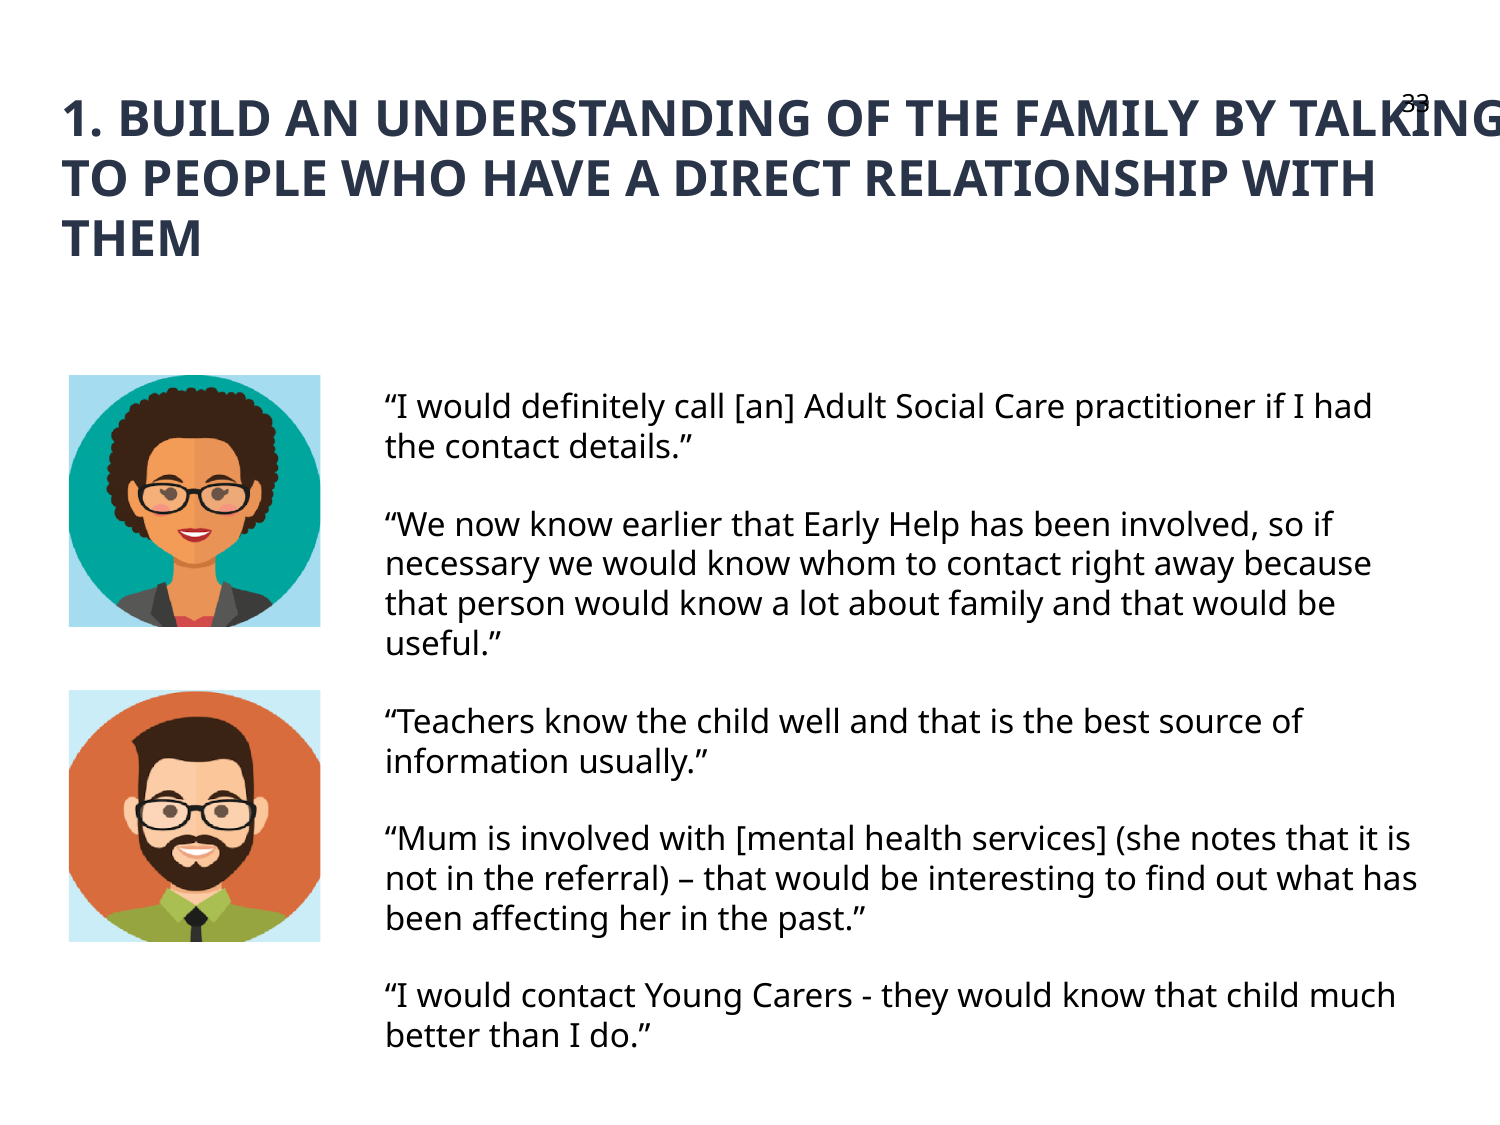

1. BUILD AN UNDERSTANDING OF THE FAMILY BY TALKING TO PEOPLE WHO HAVE A DIRECT RELATIONSHIP WITH THEM
“I would definitely call [an] Adult Social Care practitioner if I had the contact details.”
“We now know earlier that Early Help has been involved, so if necessary we would know whom to contact right away because that person would know a lot about family and that would be useful.”
“Teachers know the child well and that is the best source of information usually.”
“Mum is involved with [mental health services] (she notes that it is not in the referral) – that would be interesting to find out what has been affecting her in the past.”
“I would contact Young Carers - they would know that child much better than I do.”